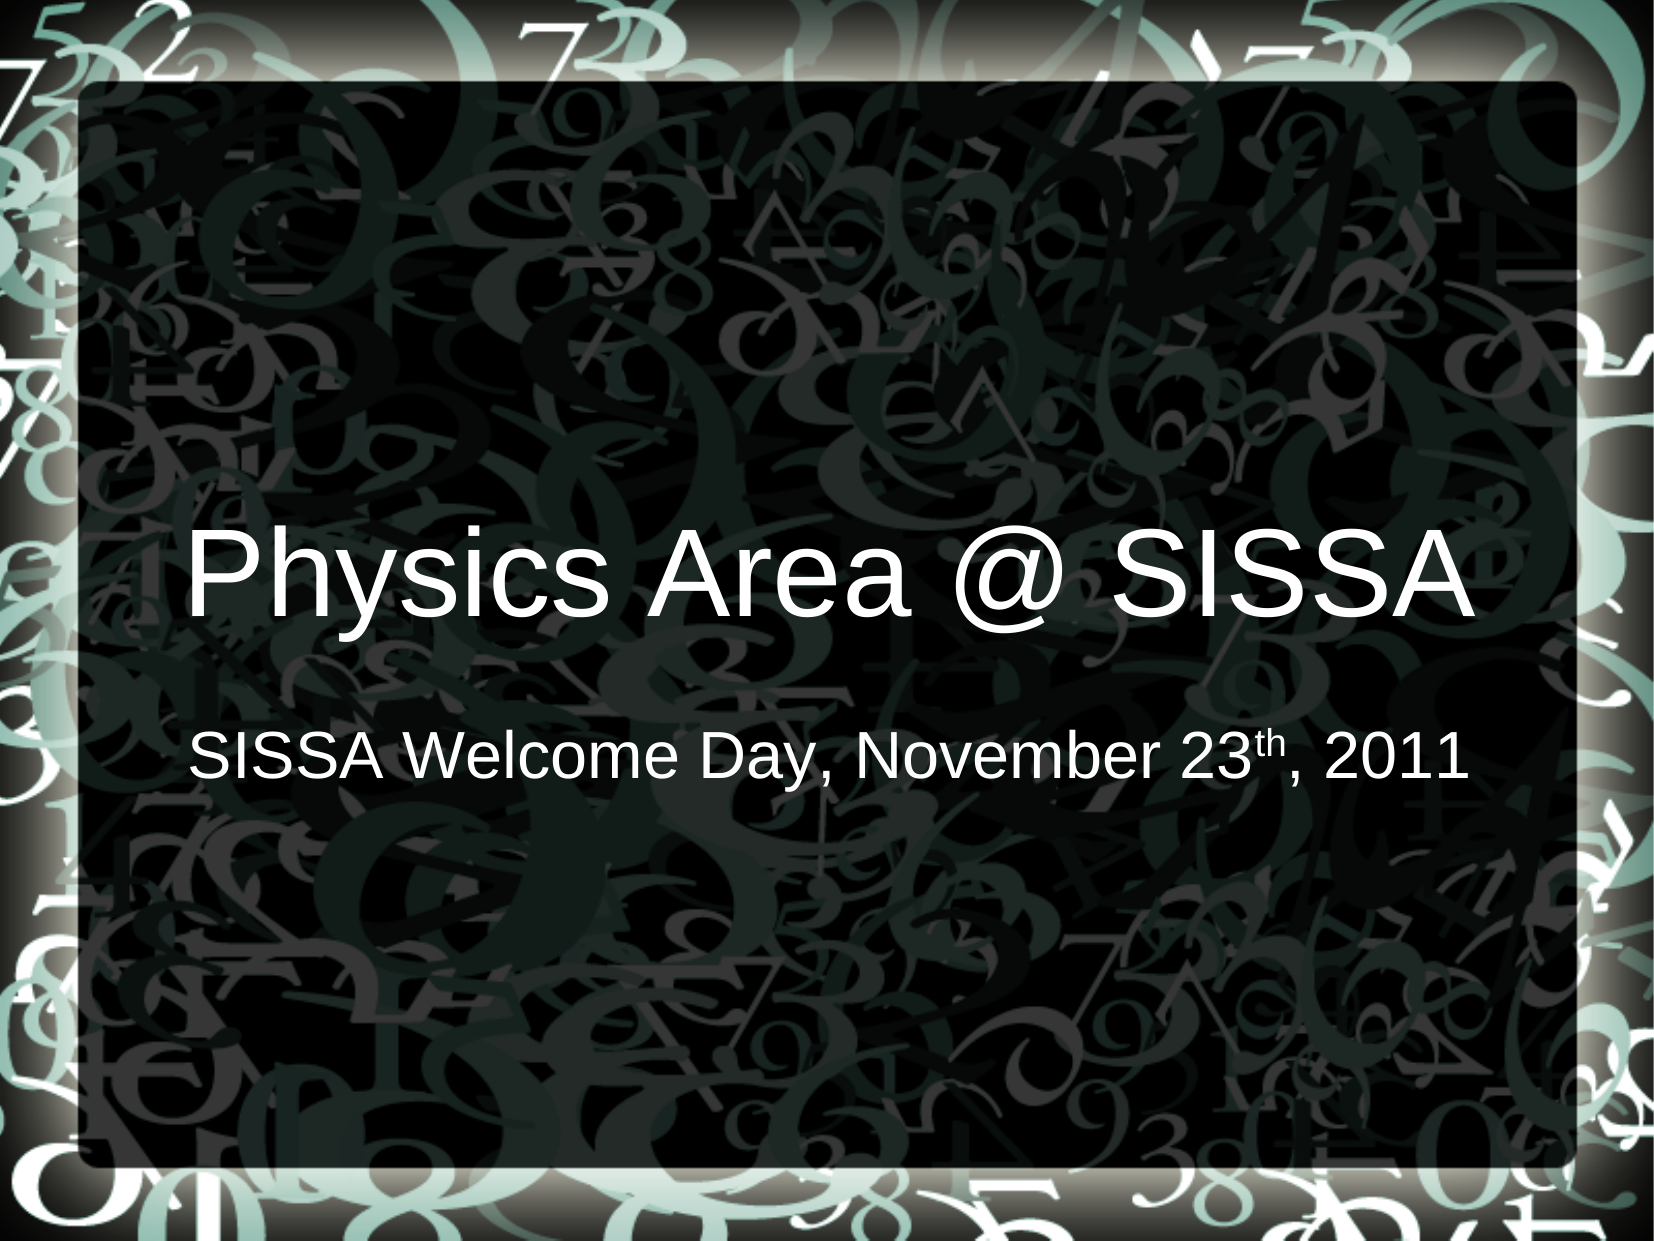

#
Physics Area @ SISSA
SISSA Welcome Day, November 23th, 2011